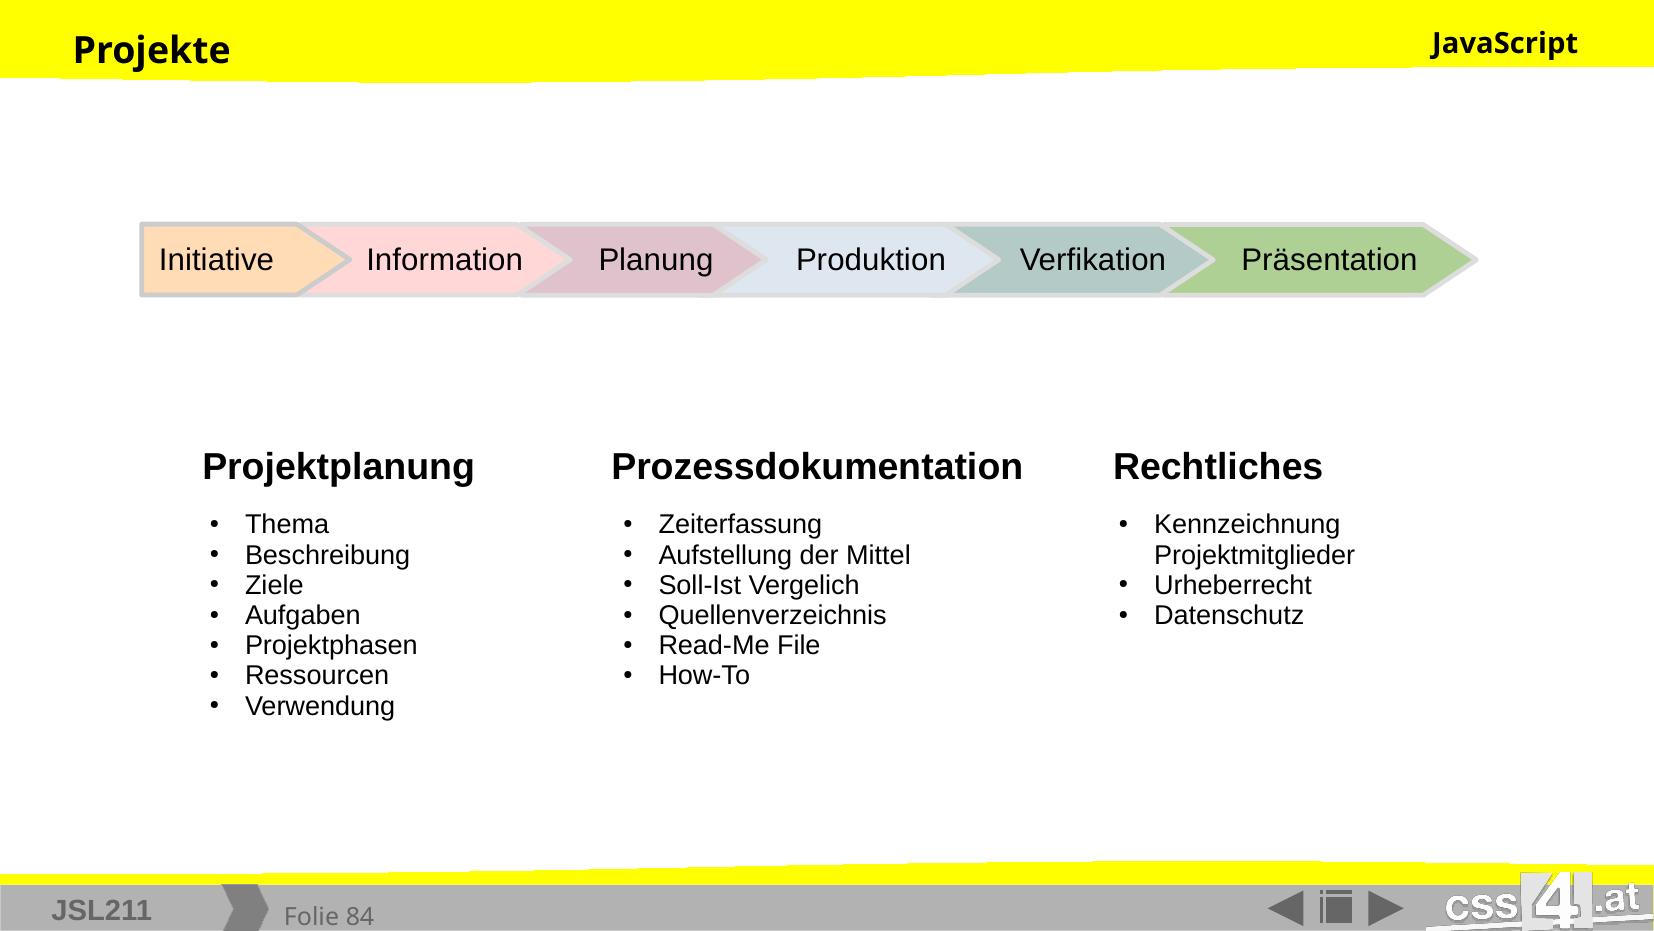

JavaScript
Projekte
Initiative
Information
Planung
Produktion
Verfikation
Präsentation
Projektplanung
Prozessdokumentation
Rechtliches
Thema
Beschreibung
Ziele
Aufgaben
Projektphasen
Ressourcen
Verwendung
Zeiterfassung
Aufstellung der Mittel
Soll-Ist Vergelich
Quellenverzeichnis
Read-Me File
How-To
Kennzeichnung
Projektmitglieder
Urheberrecht
Datenschutz
JSL211
Folie